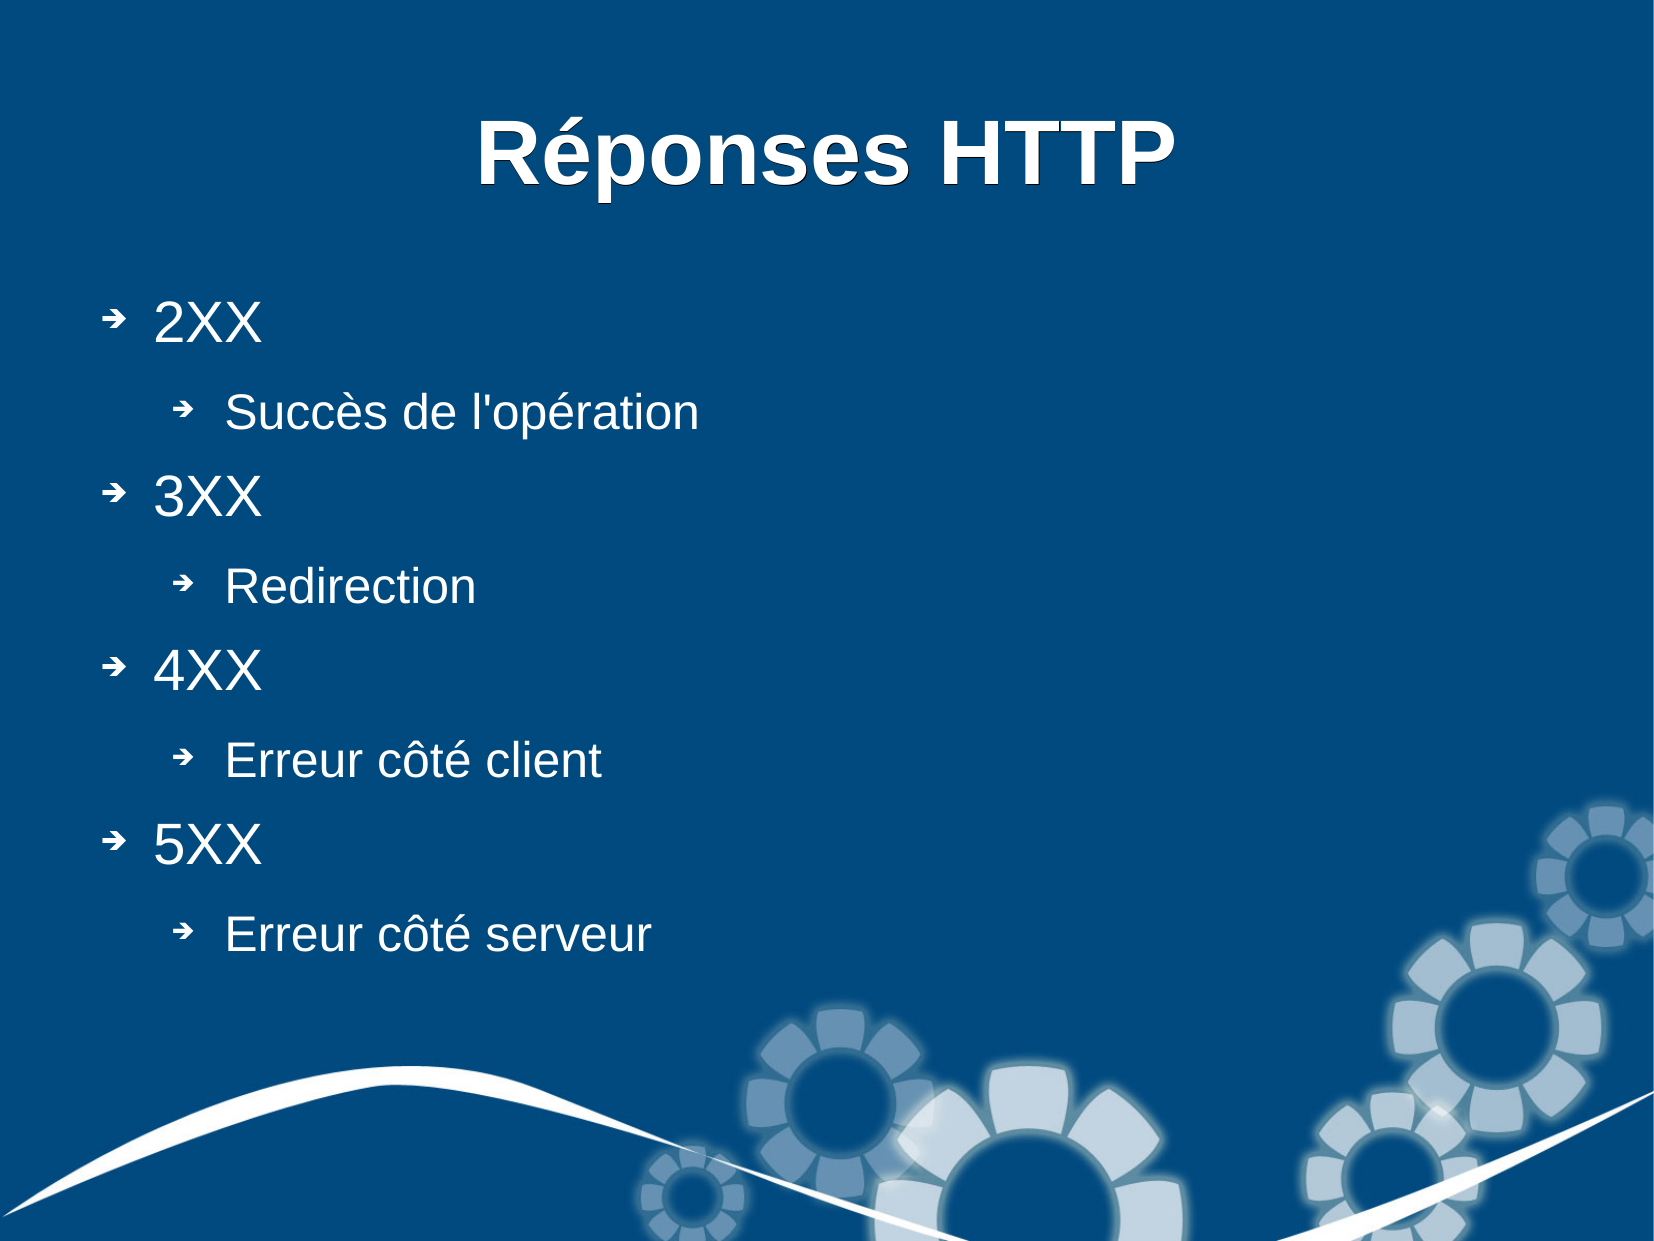

# Réponses HTTP
2XX
Succès de l'opération
3XX
Redirection
4XX
Erreur côté client
5XX
Erreur côté serveur